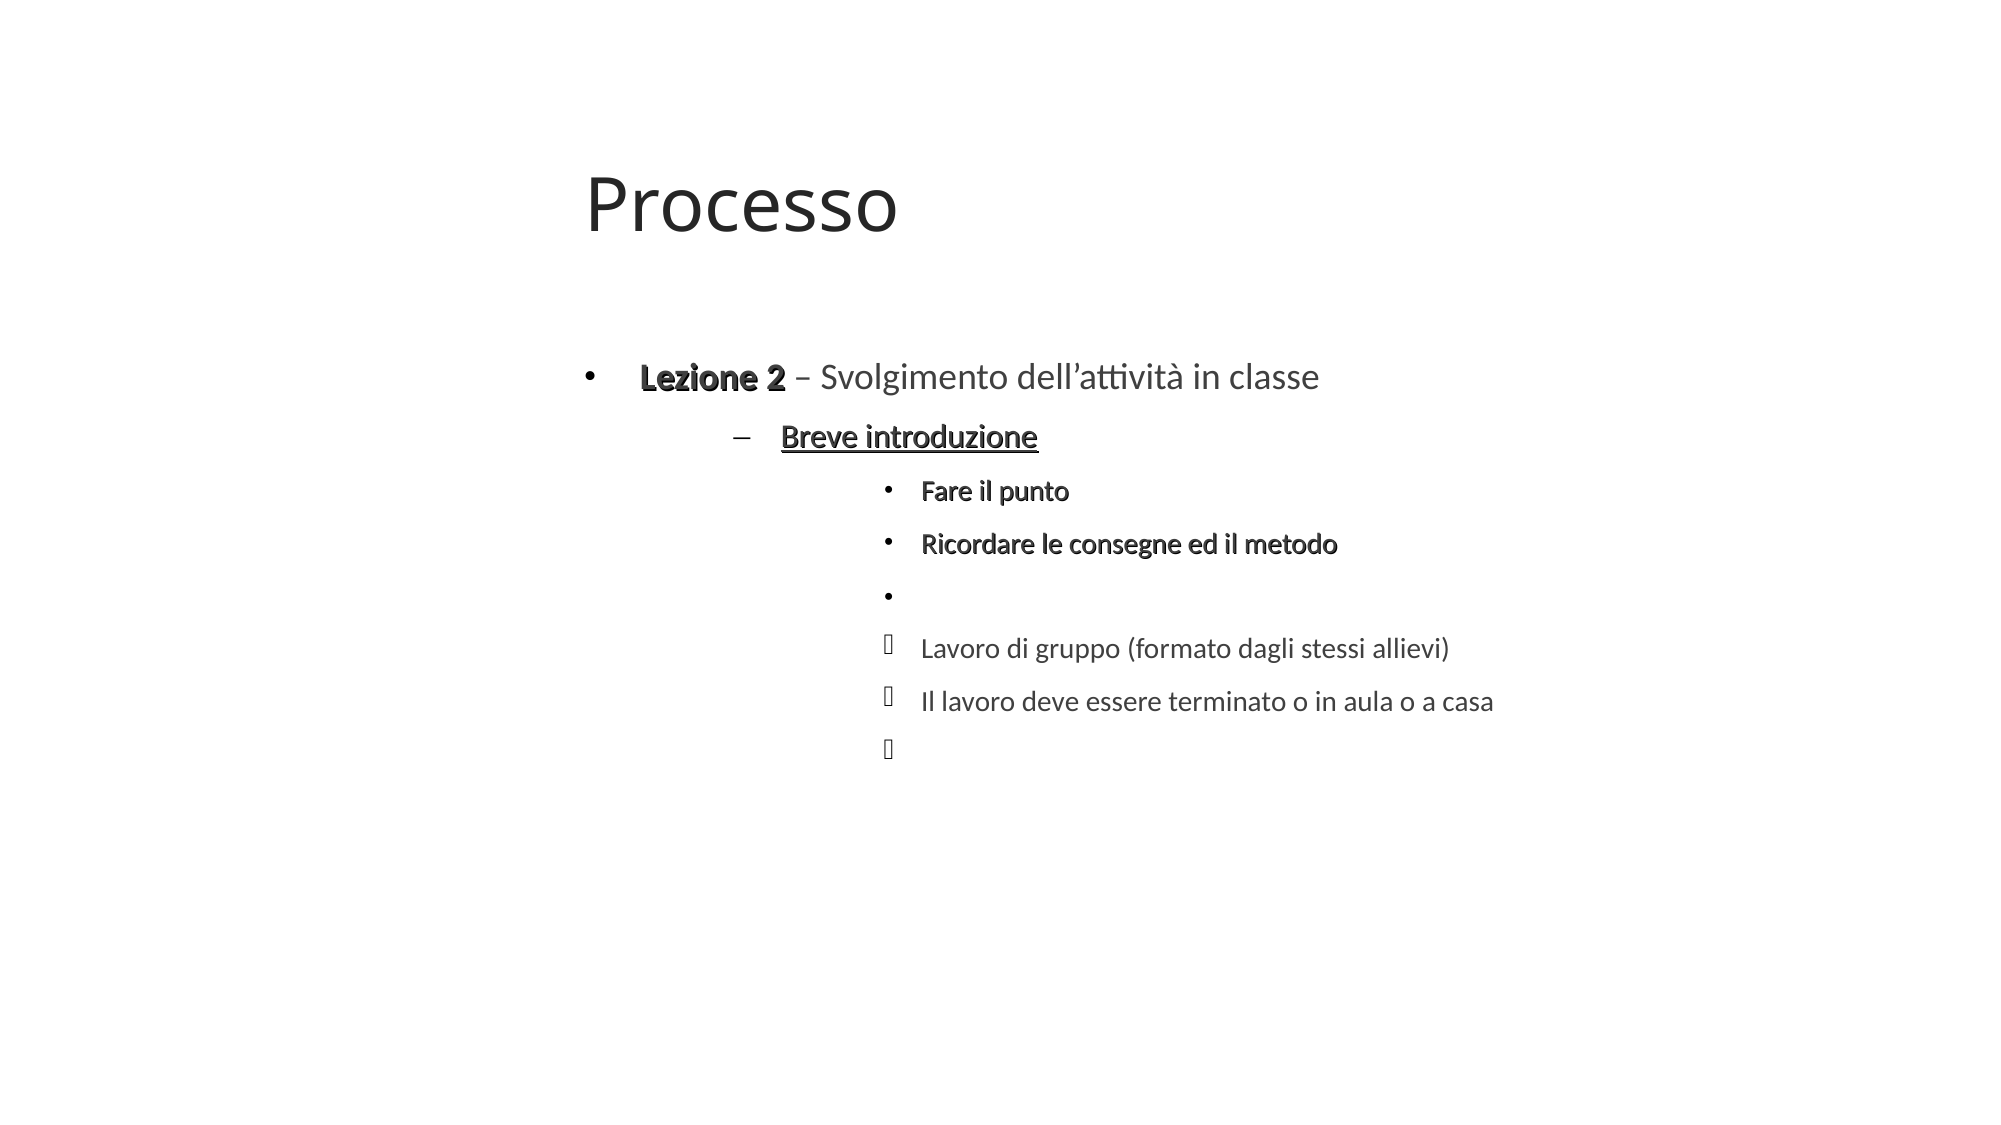

# Processo
Lezione 2 – Svolgimento dell’attività in classe
Breve introduzione
Fare il punto
Ricordare le consegne ed il metodo
Lavoro di gruppo (formato dagli stessi allievi)
Il lavoro deve essere terminato o in aula o a casa